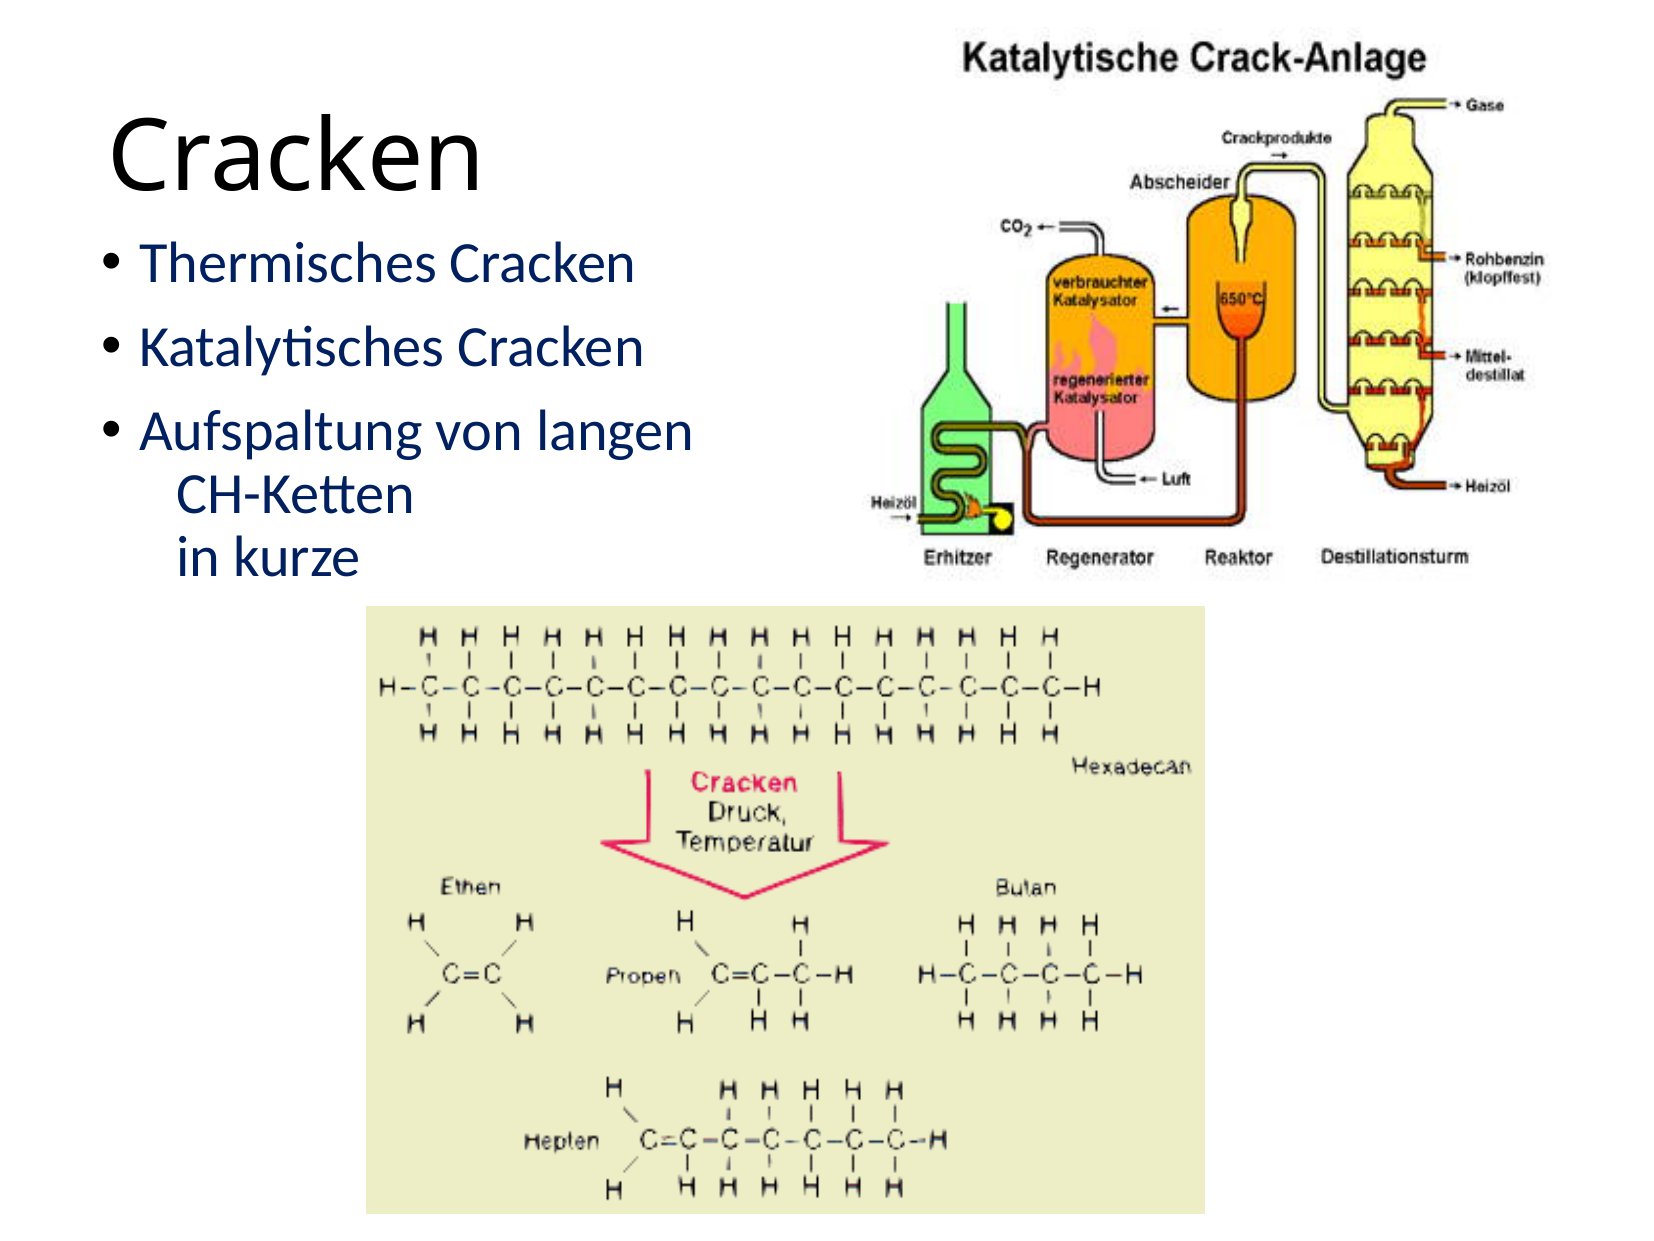

# Cracken
Thermisches Cracken
Katalytisches Cracken
Aufspaltung von langen
CH-Ketten
in kurze